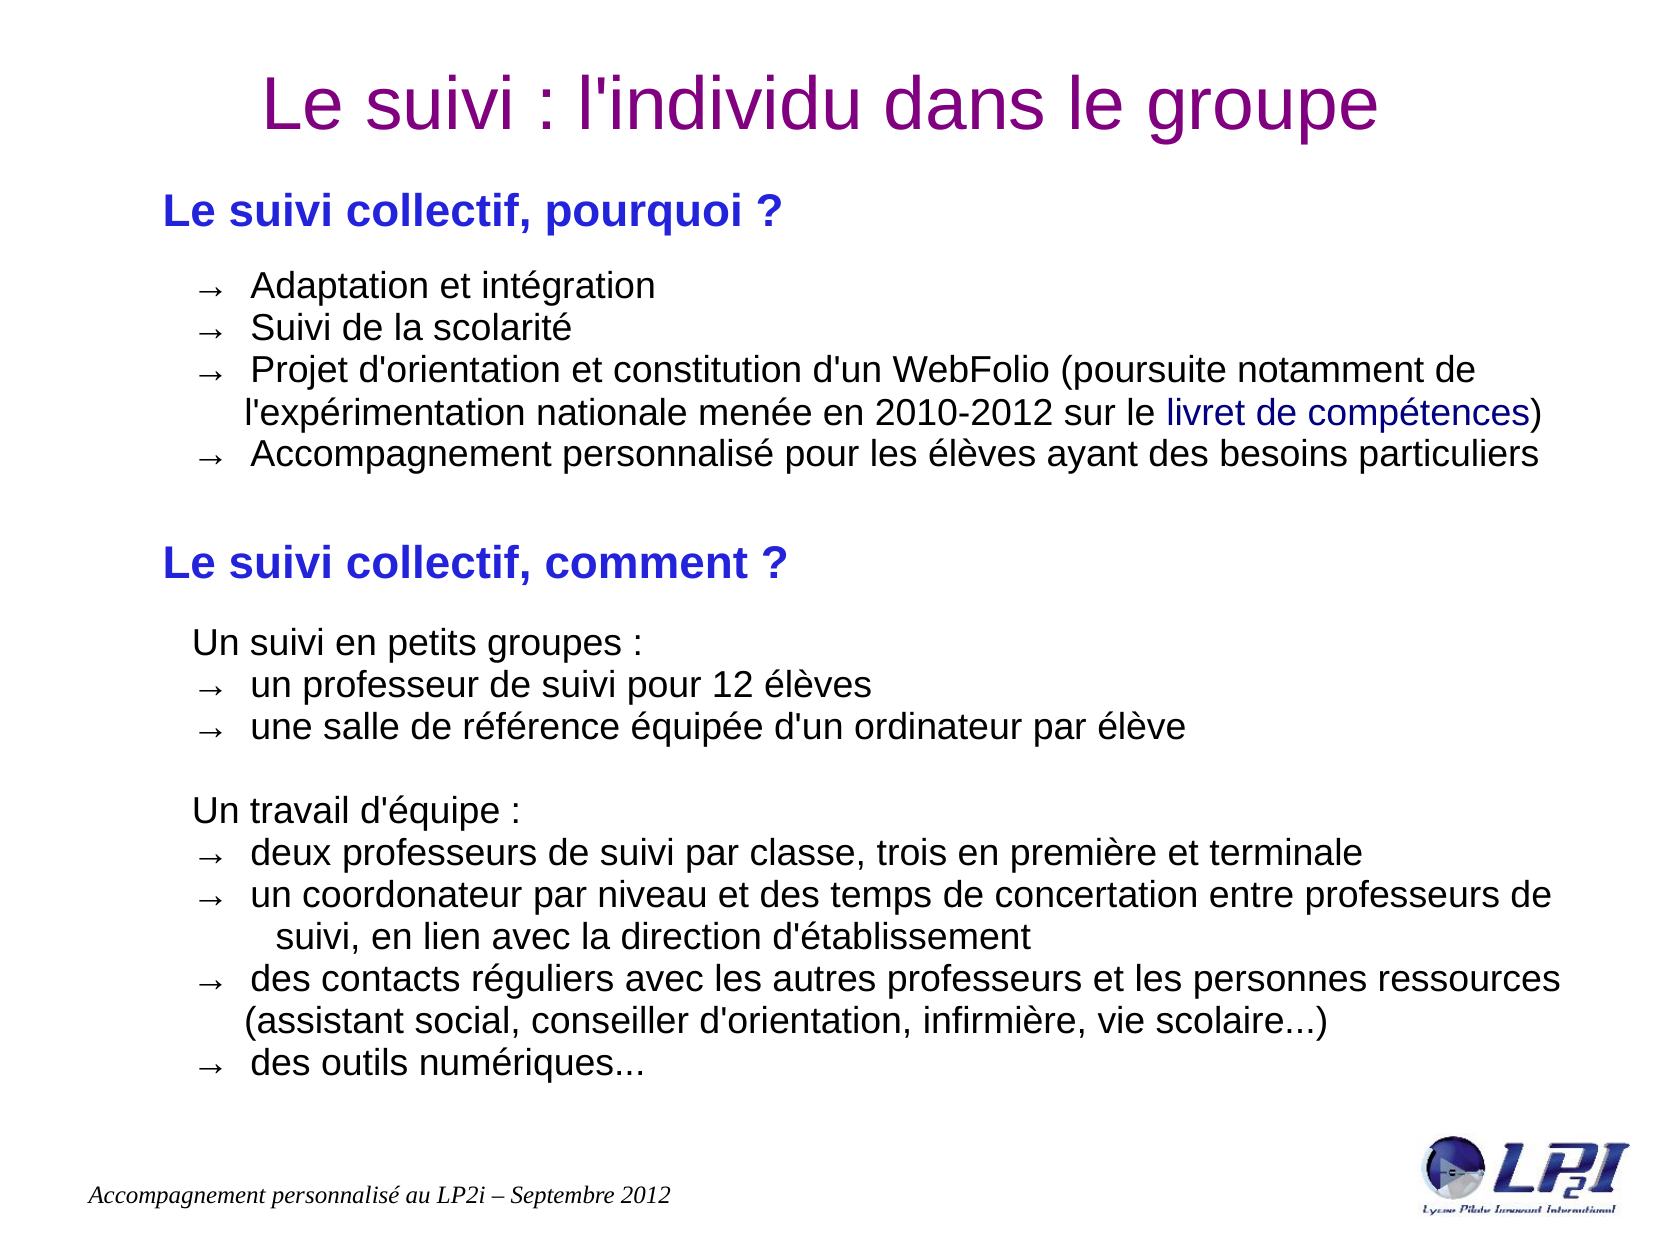

# Le suivi : l'individu dans le groupe
Le suivi collectif, pourquoi ?
→ Adaptation et intégration
→ Suivi de la scolarité
→ Projet d'orientation et constitution d'un WebFolio (poursuite notamment de
 l'expérimentation nationale menée en 2010-2012 sur le livret de compétences)
→ Accompagnement personnalisé pour les élèves ayant des besoins particuliers
Le suivi collectif, comment ?
Un suivi en petits groupes :
→ un professeur de suivi pour 12 élèves
→ une salle de référence équipée d'un ordinateur par élève
Un travail d'équipe :
→ deux professeurs de suivi par classe, trois en première et terminale
→ un coordonateur par niveau et des temps de concertation entre professeurs de suivi, en lien avec la direction d'établissement
→ des contacts réguliers avec les autres professeurs et les personnes ressources (assistant social, conseiller d'orientation, infirmière, vie scolaire...)
→ des outils numériques...